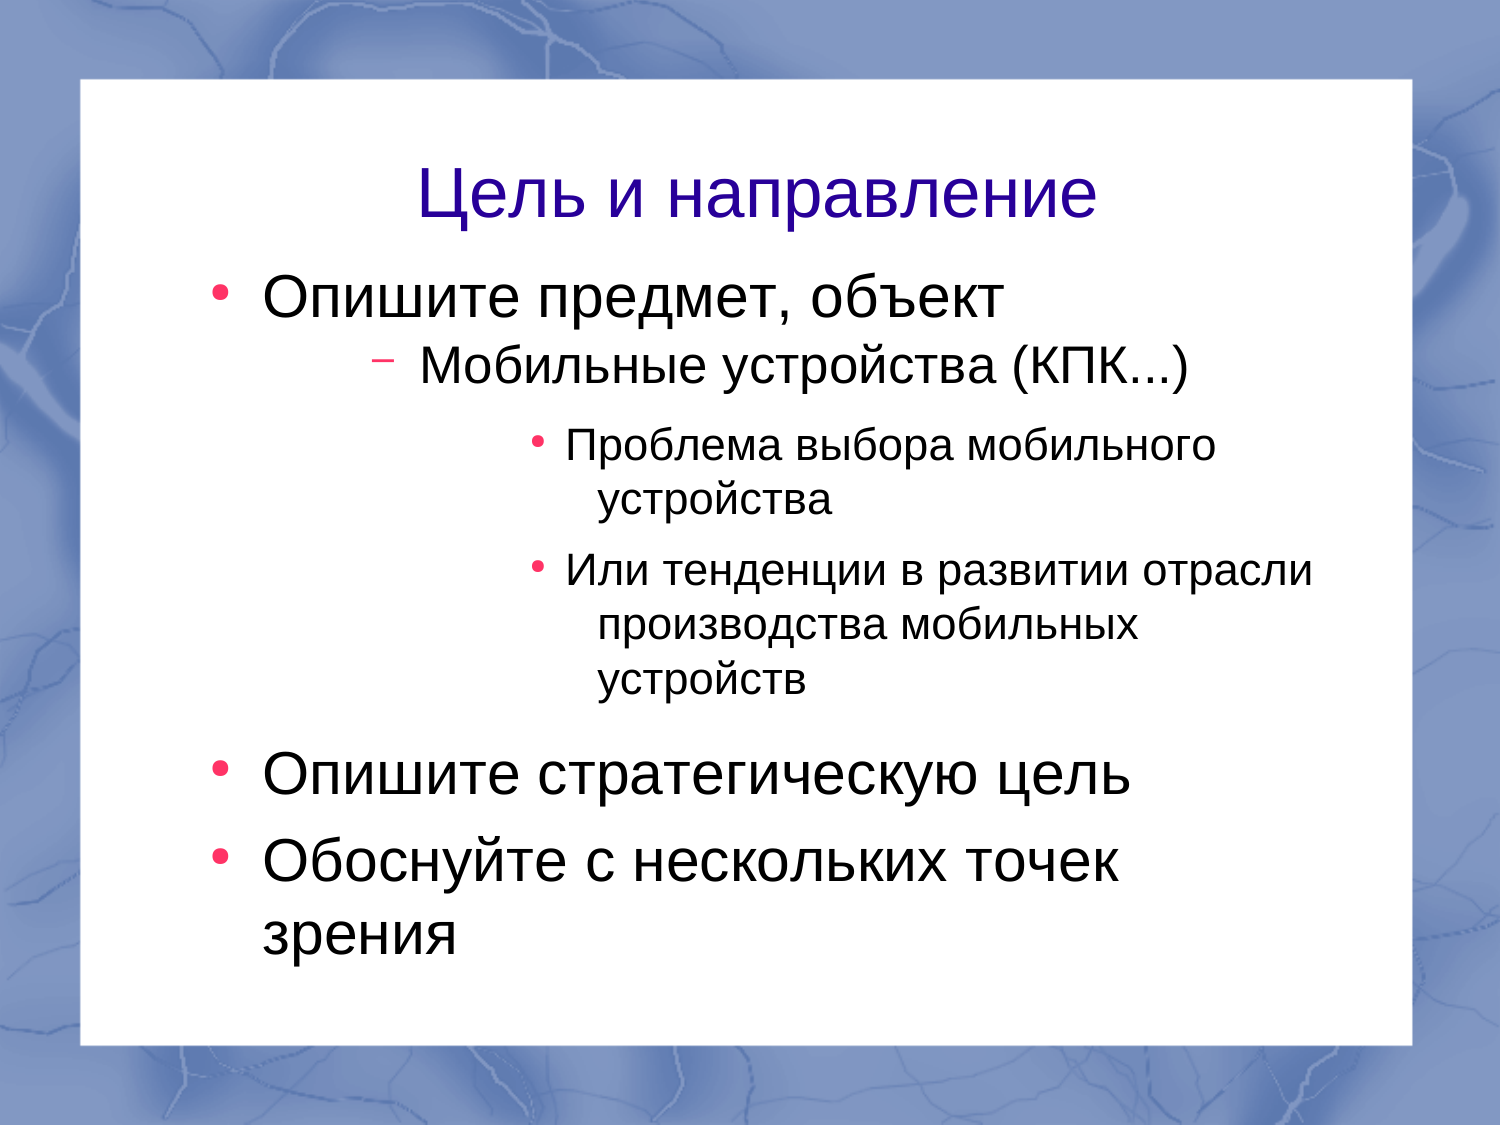

# Цель и направление
Опишите предмет, объект
Мобильные устройства (КПК...)
Проблема выбора мобильного устройства
Или тенденции в развитии отрасли производства мобильных устройств
Опишите стратегическую цель
Обоснуйте с нескольких точек зрения